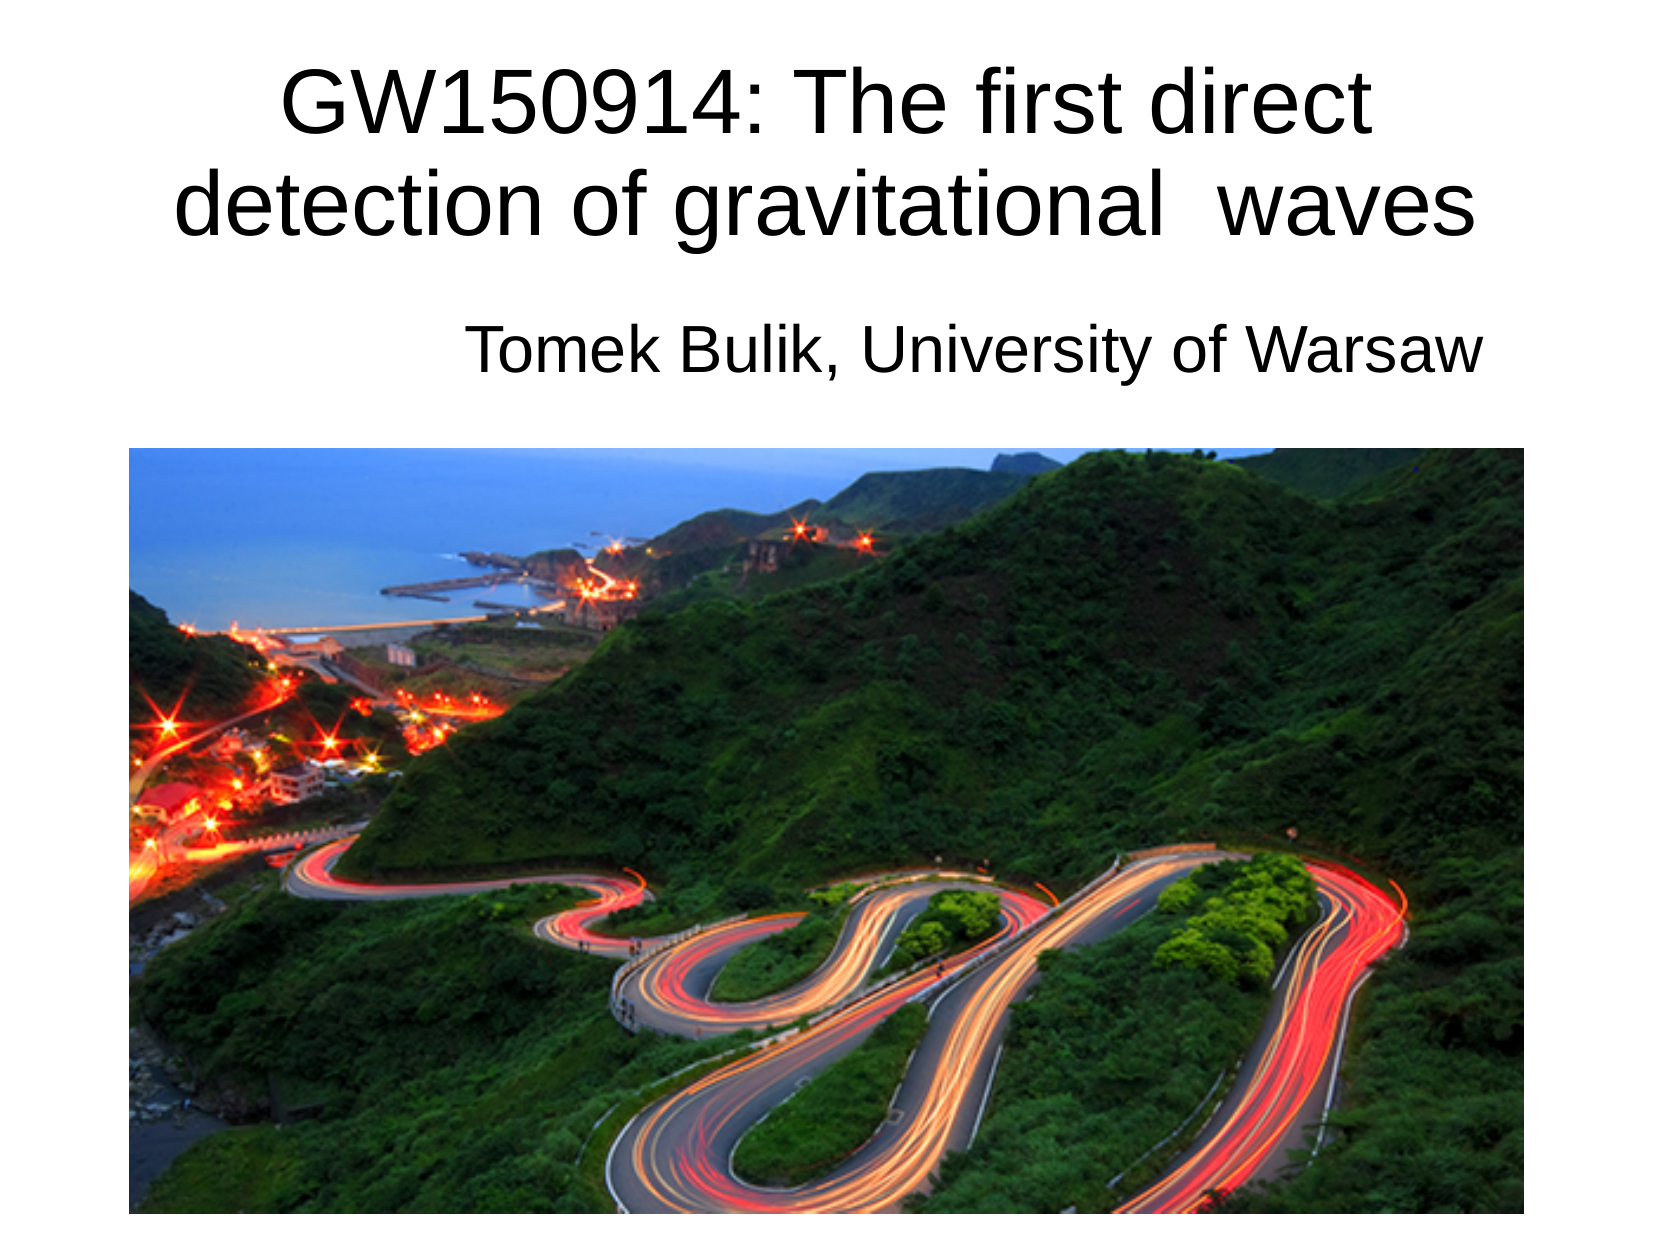

# GW150914: The first direct detection of gravitational waves
Tomek Bulik, University of Warsaw